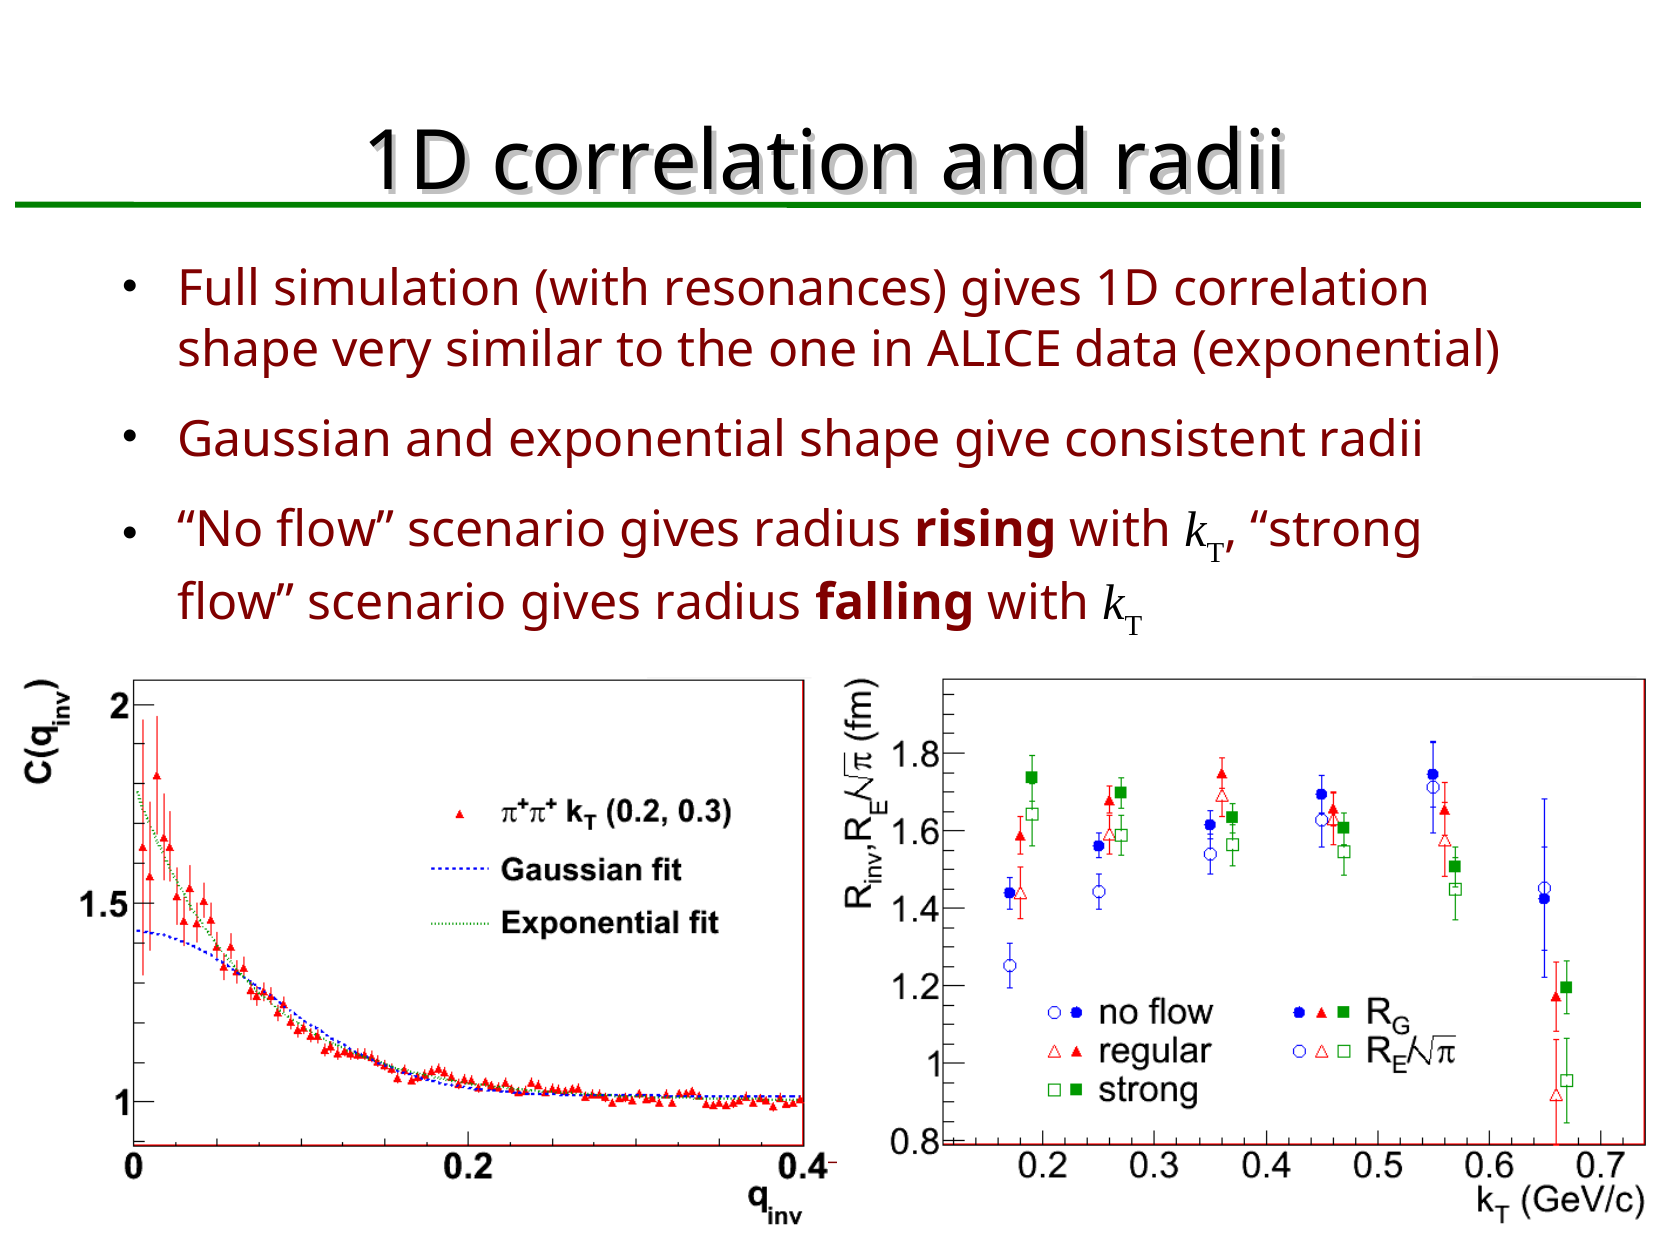

# 1D correlation and radii
Full simulation (with resonances) gives 1D correlation shape very similar to the one in ALICE data (exponential)
Gaussian and exponential shape give consistent radii
“No flow” scenario gives radius rising with kT, “strong flow” scenario gives radius falling with kT